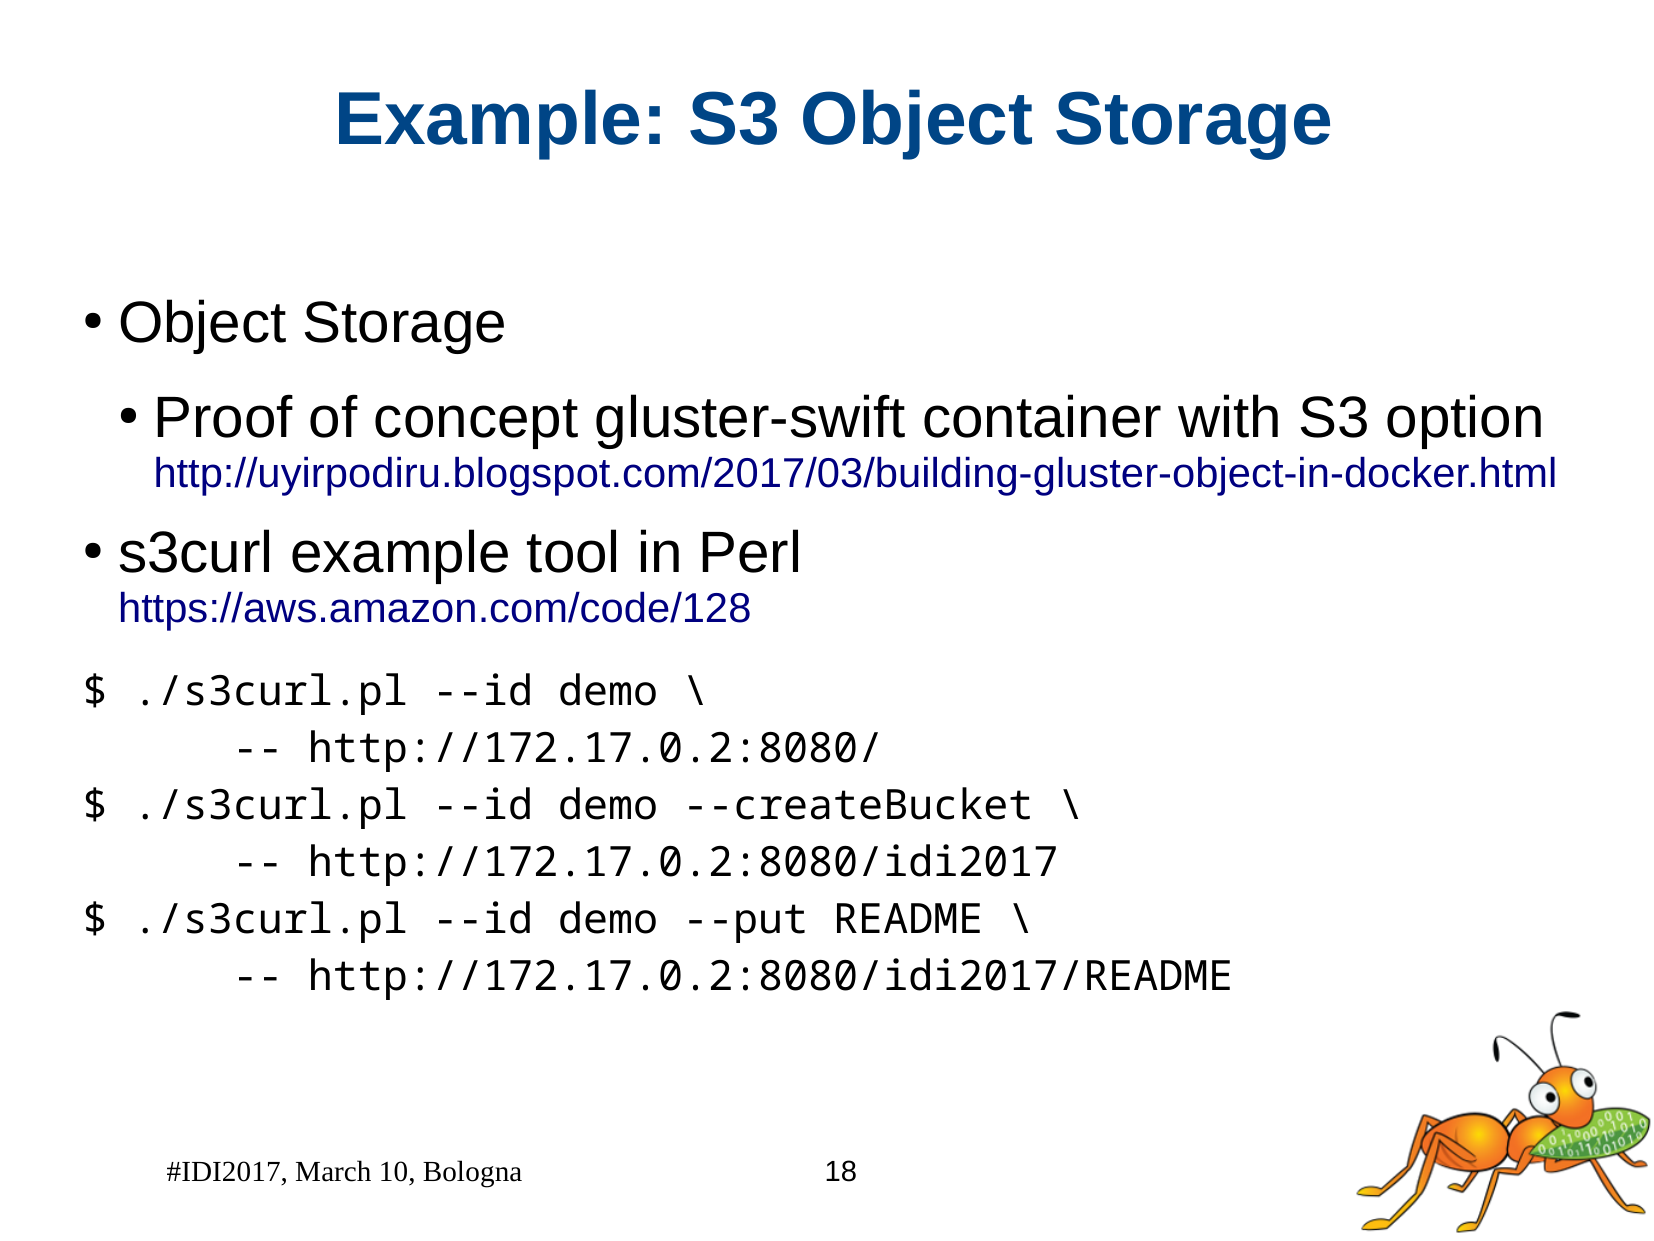

Example: S3 Object Storage
# Object Storage
Proof of concept gluster-swift container with S3 option
http://uyirpodiru.blogspot.com/2017/03/building-gluster-object-in-docker.html
s3curl example tool in Perl
https://aws.amazon.com/code/128
$ ./s3curl.pl --id demo \
 -- http://172.17.0.2:8080/
$ ./s3curl.pl --id demo --createBucket \
 -- http://172.17.0.2:8080/idi2017
$ ./s3curl.pl --id demo --put README \
 -- http://172.17.0.2:8080/idi2017/README
#IDI2017, March 10, Bologna
18